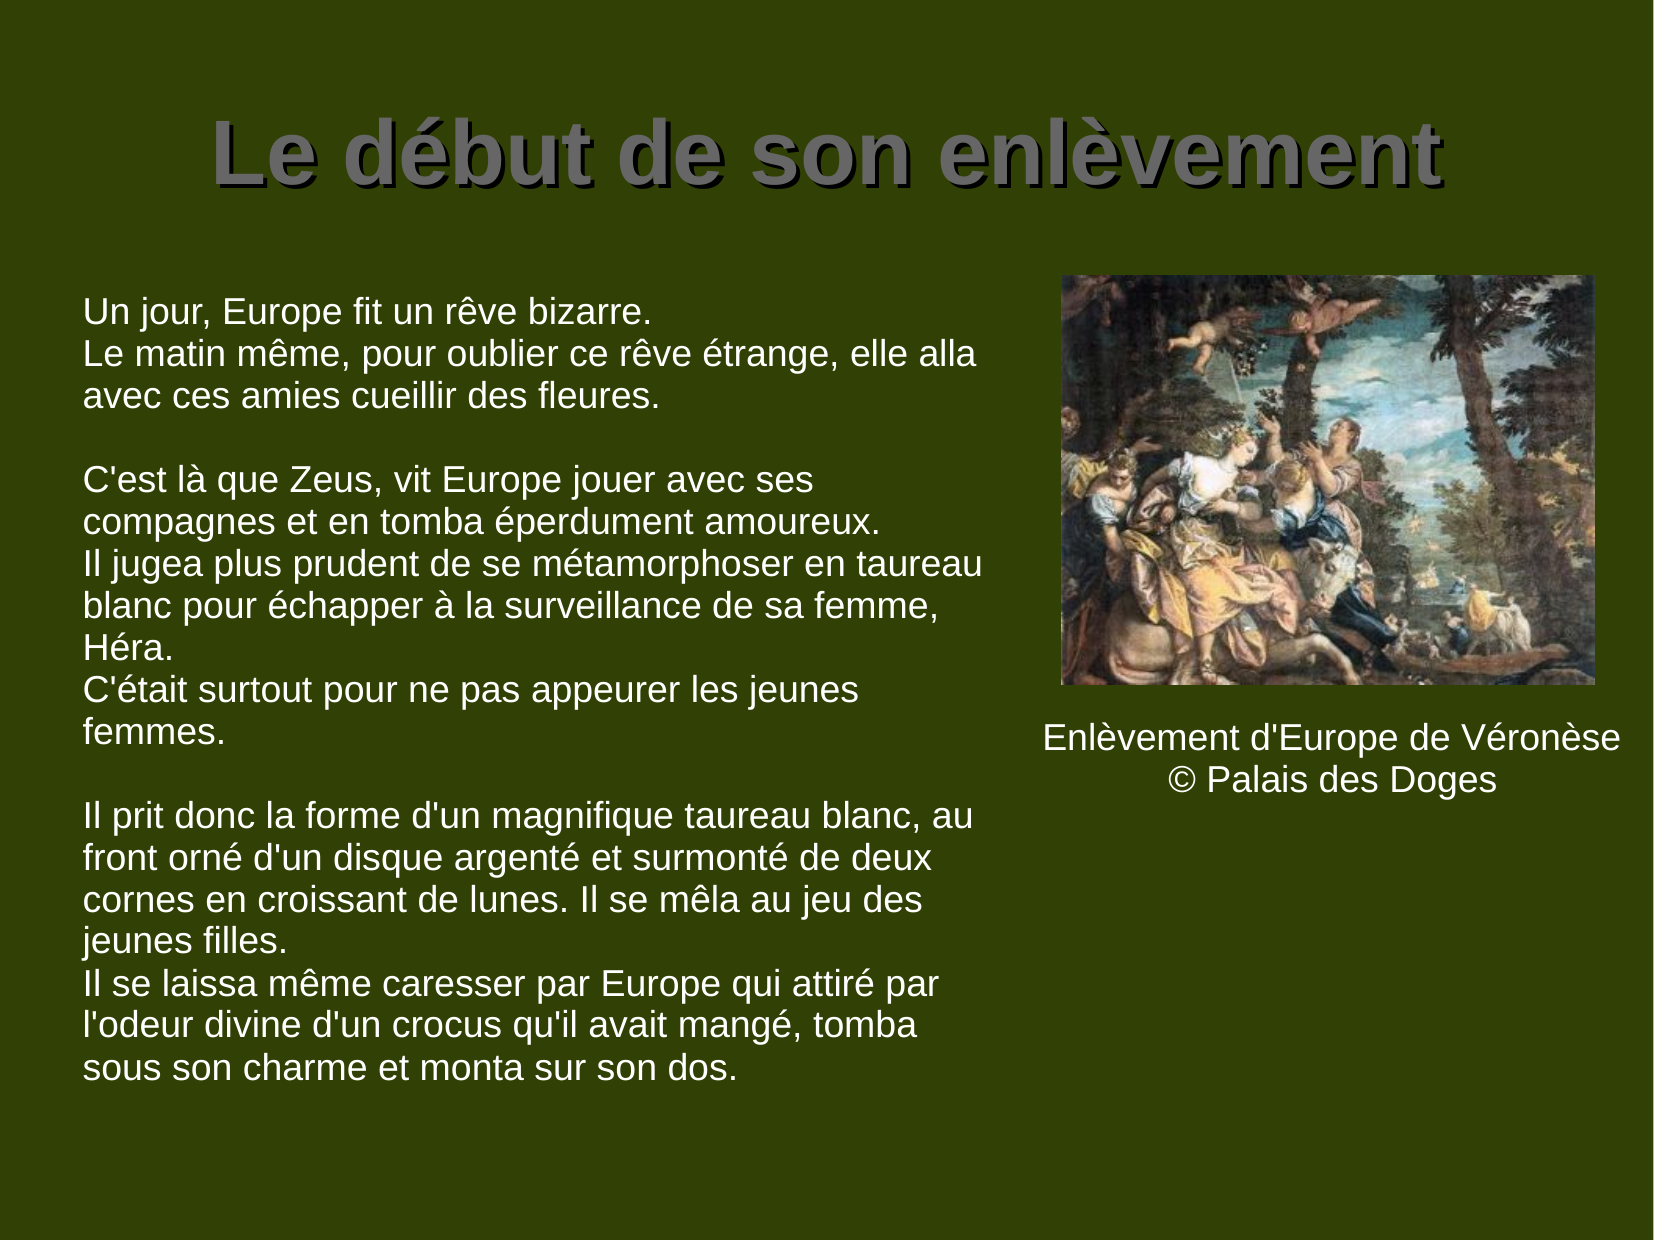

# Le début de son enlèvement
Un jour, Europe fit un rêve bizarre.
Le matin même, pour oublier ce rêve étrange, elle alla avec ces amies cueillir des fleures.
C'est là que Zeus, vit Europe jouer avec ses compagnes et en tomba éperdument amoureux.
Il jugea plus prudent de se métamorphoser en taureau blanc pour échapper à la surveillance de sa femme, Héra.
C'était surtout pour ne pas appeurer les jeunes femmes.
Il prit donc la forme d'un magnifique taureau blanc, au front orné d'un disque argenté et surmonté de deux cornes en croissant de lunes. Il se mêla au jeu des jeunes filles.
Il se laissa même caresser par Europe qui attiré par l'odeur divine d'un crocus qu'il avait mangé, tomba sous son charme et monta sur son dos.
Enlèvement d'Europe de Véronèse
 © Palais des Doges